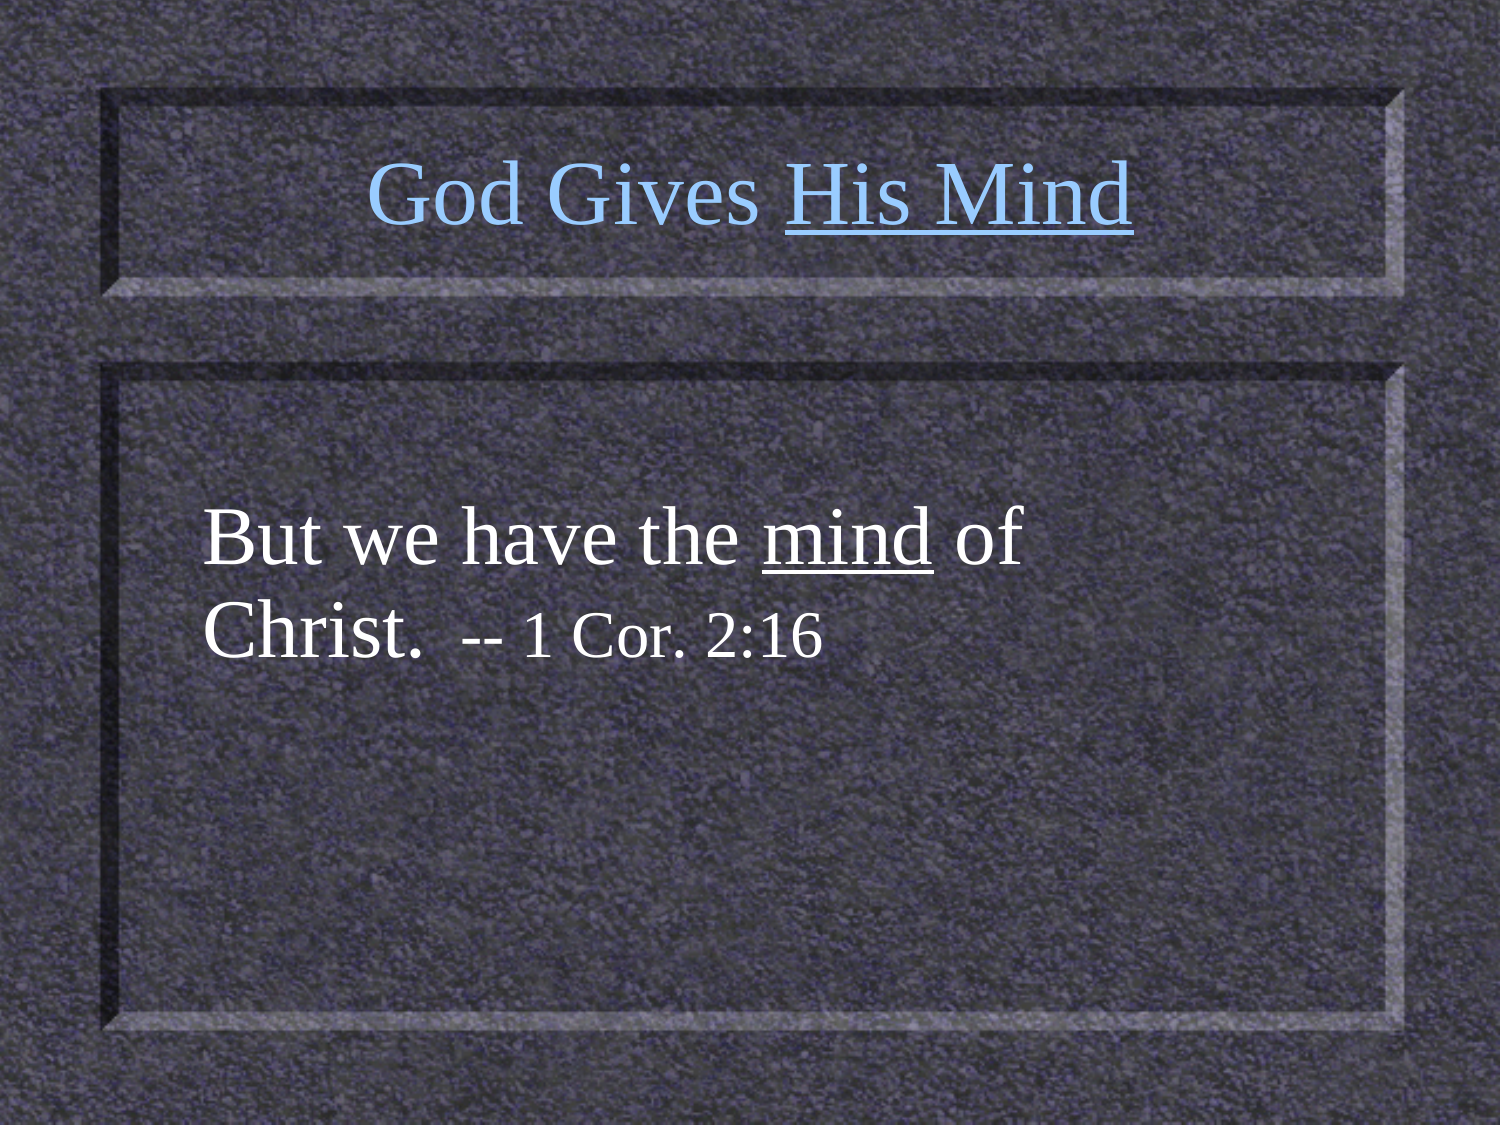

# God Gives His Mind
But we have the mind of Christ. -- 1 Cor. 2:16